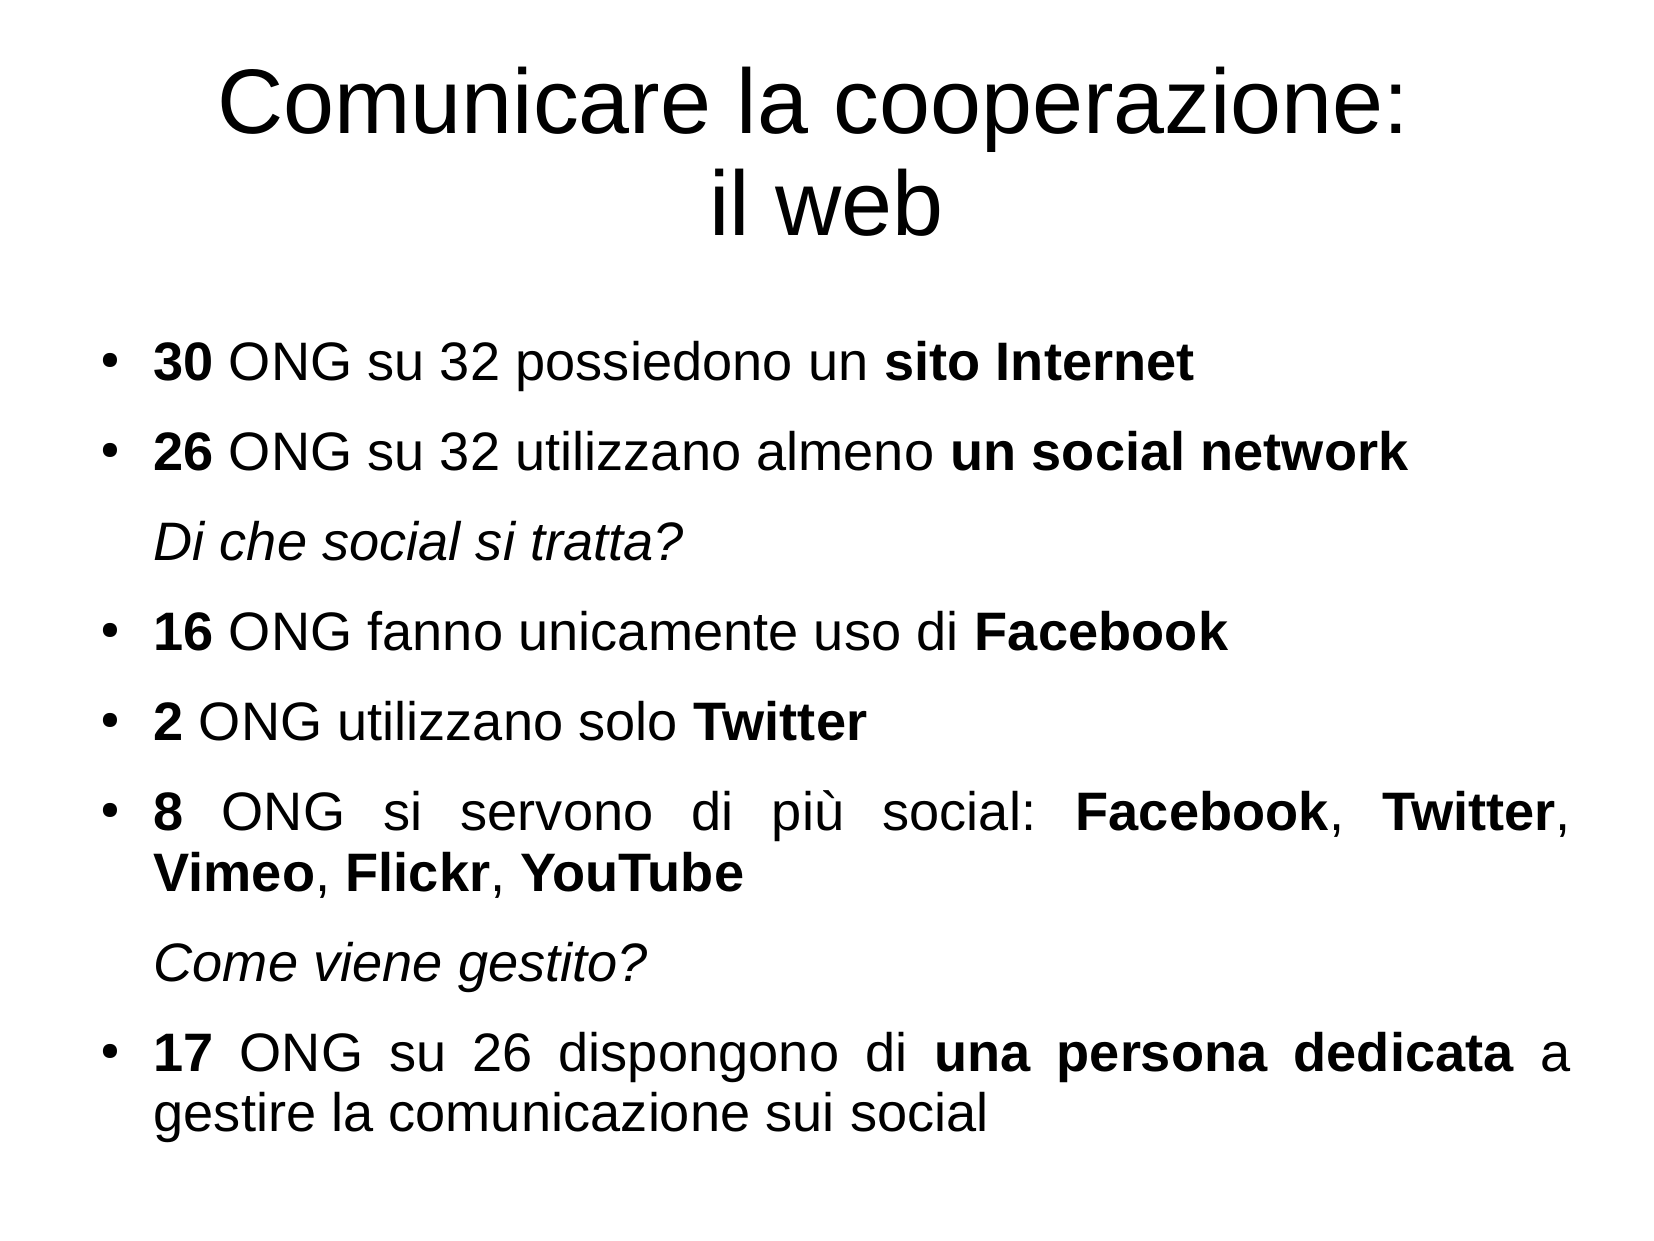

# Comunicare la cooperazione: il web
30 ONG su 32 possiedono un sito Internet
26 ONG su 32 utilizzano almeno un social network
Di che social si tratta?
16 ONG fanno unicamente uso di Facebook
2 ONG utilizzano solo Twitter
8 ONG si servono di più social: Facebook, Twitter, Vimeo, Flickr, YouTube
Come viene gestito?
17 ONG su 26 dispongono di una persona dedicata a gestire la comunicazione sui social